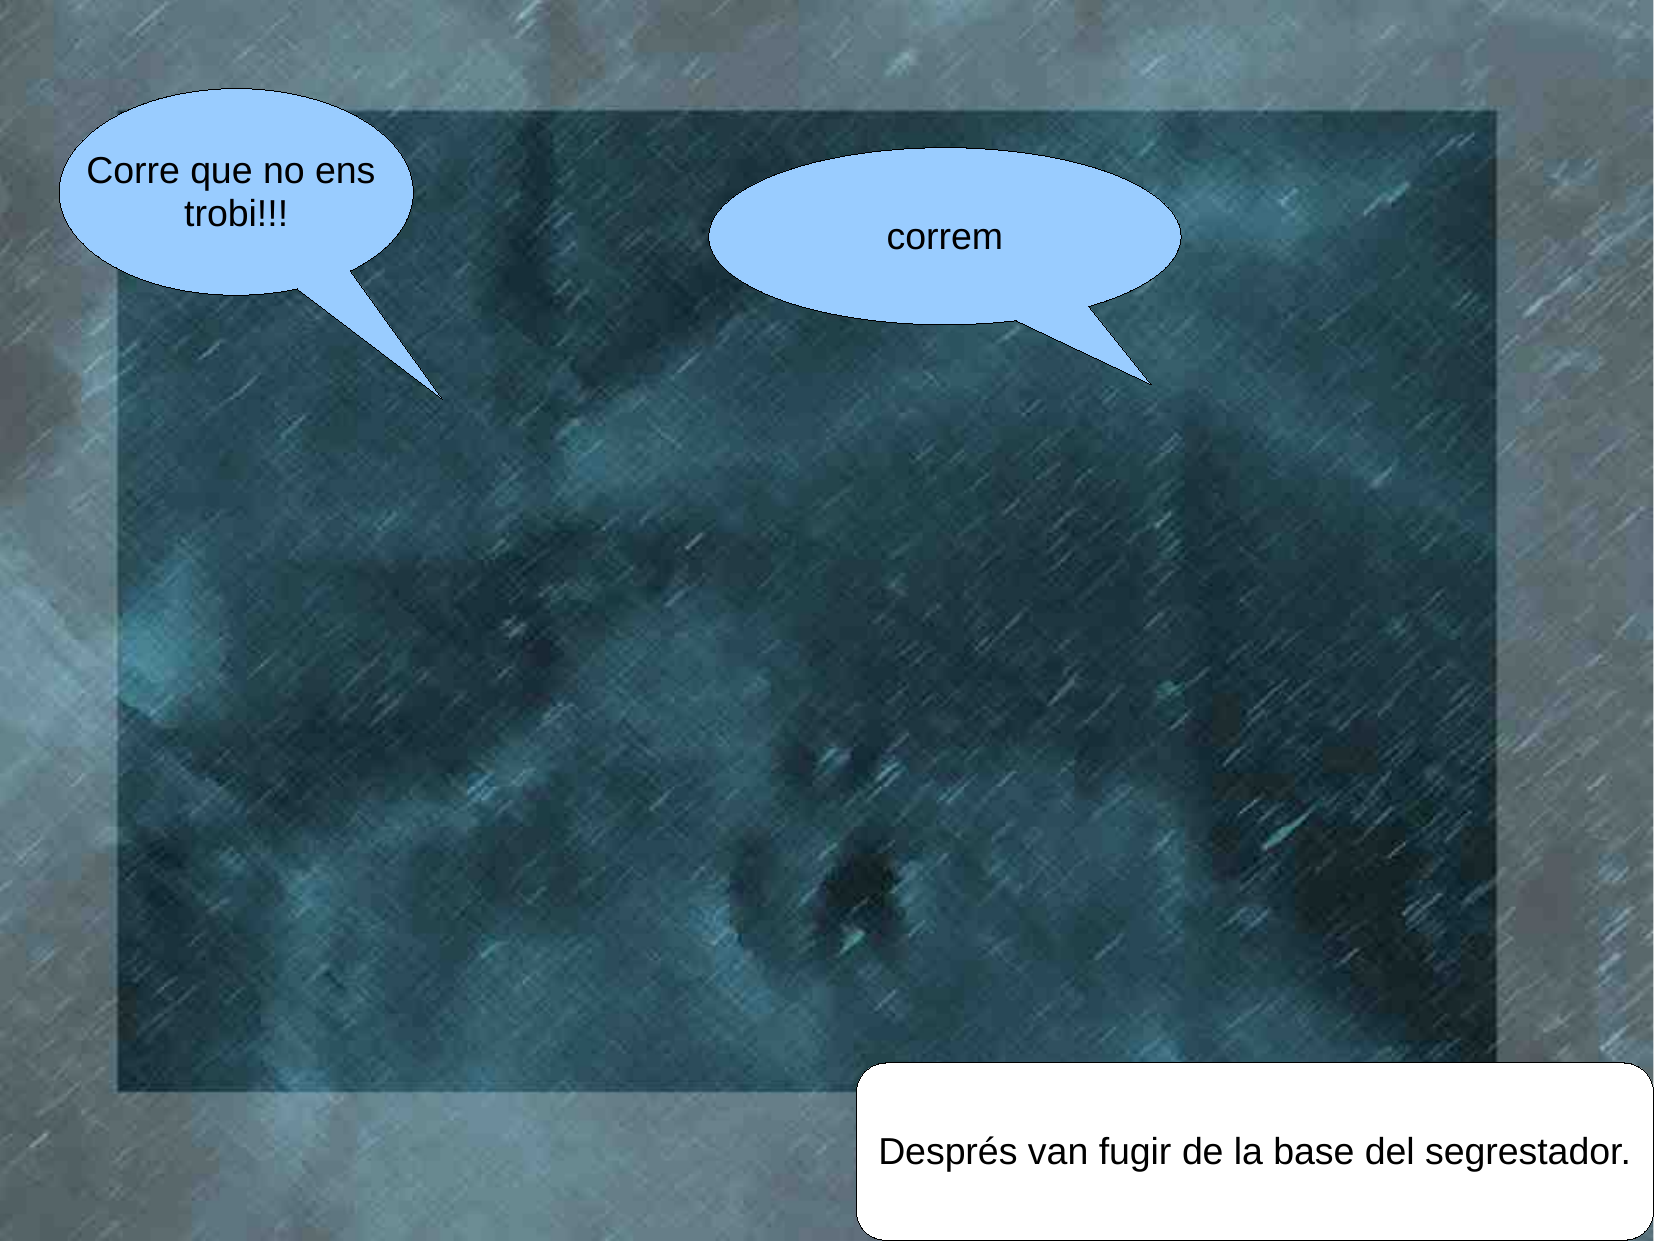

Corre que no ens
trobi!!!
correm
Després van fugir de la base del segrestador.